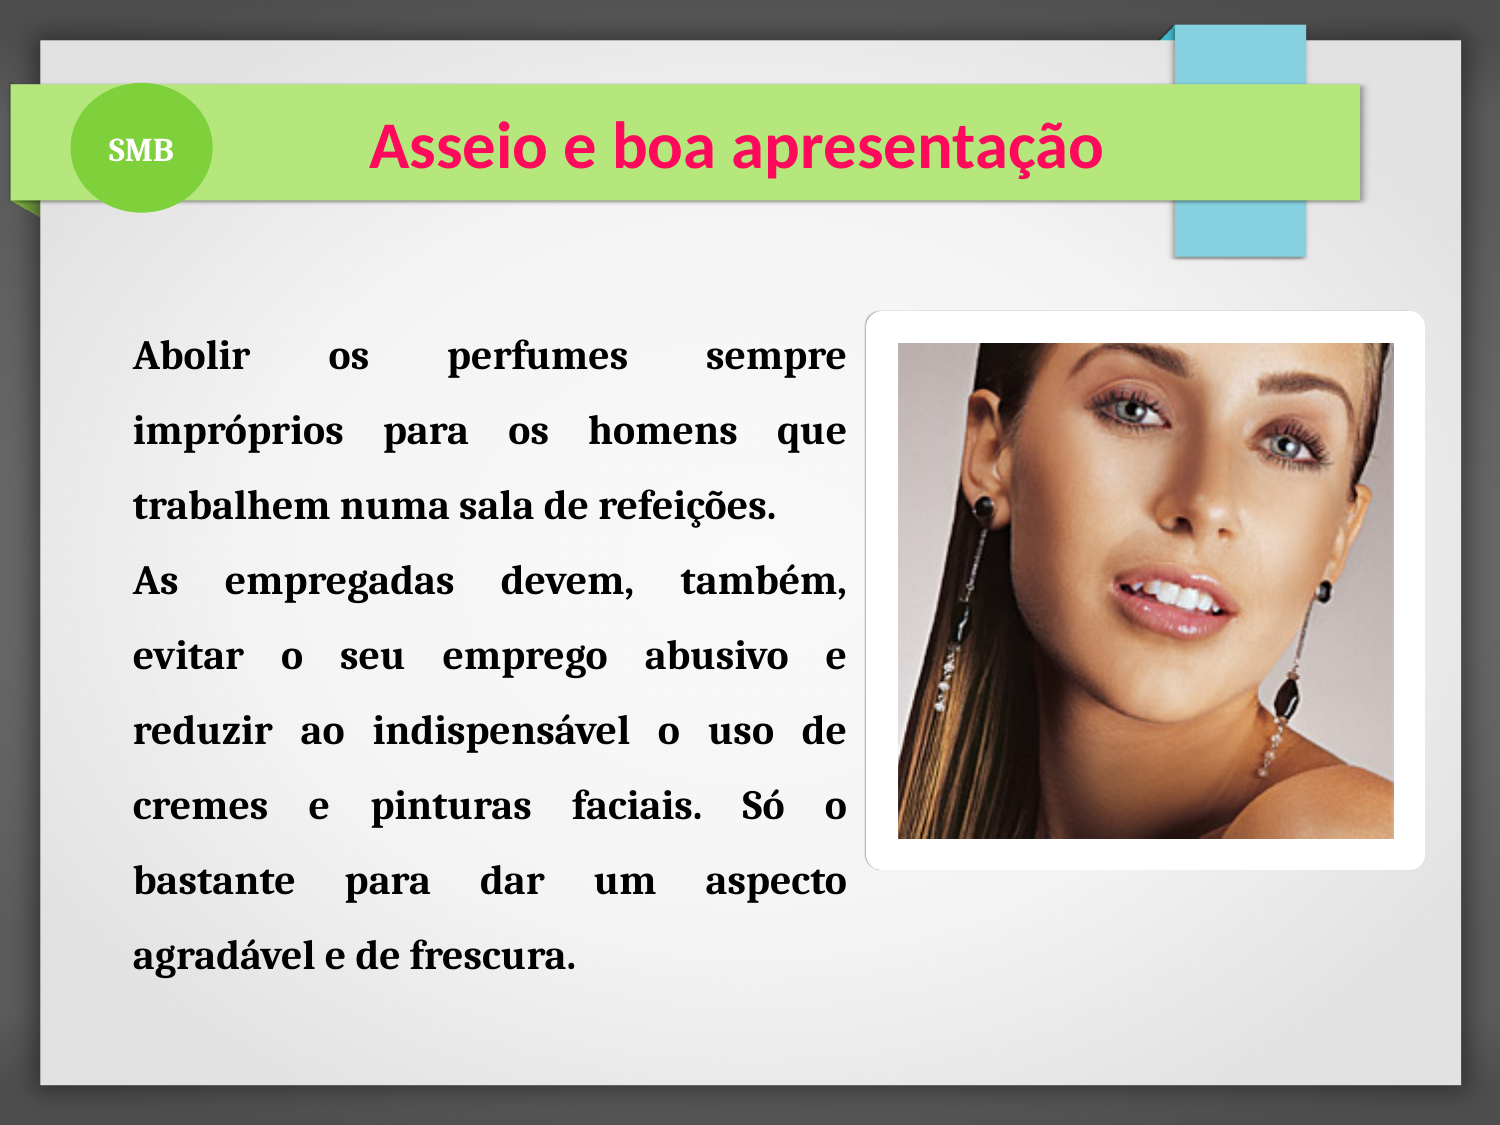

SMB
 Asseio e boa apresentação
Abolir os perfumes sempre impróprios para os homens que trabalhem numa sala de refeições.
As empregadas devem, também, evitar o seu emprego abusivo e reduzir ao indispensável o uso de cremes e pinturas faciais. Só o bastante para dar um aspecto agradável e de frescura.